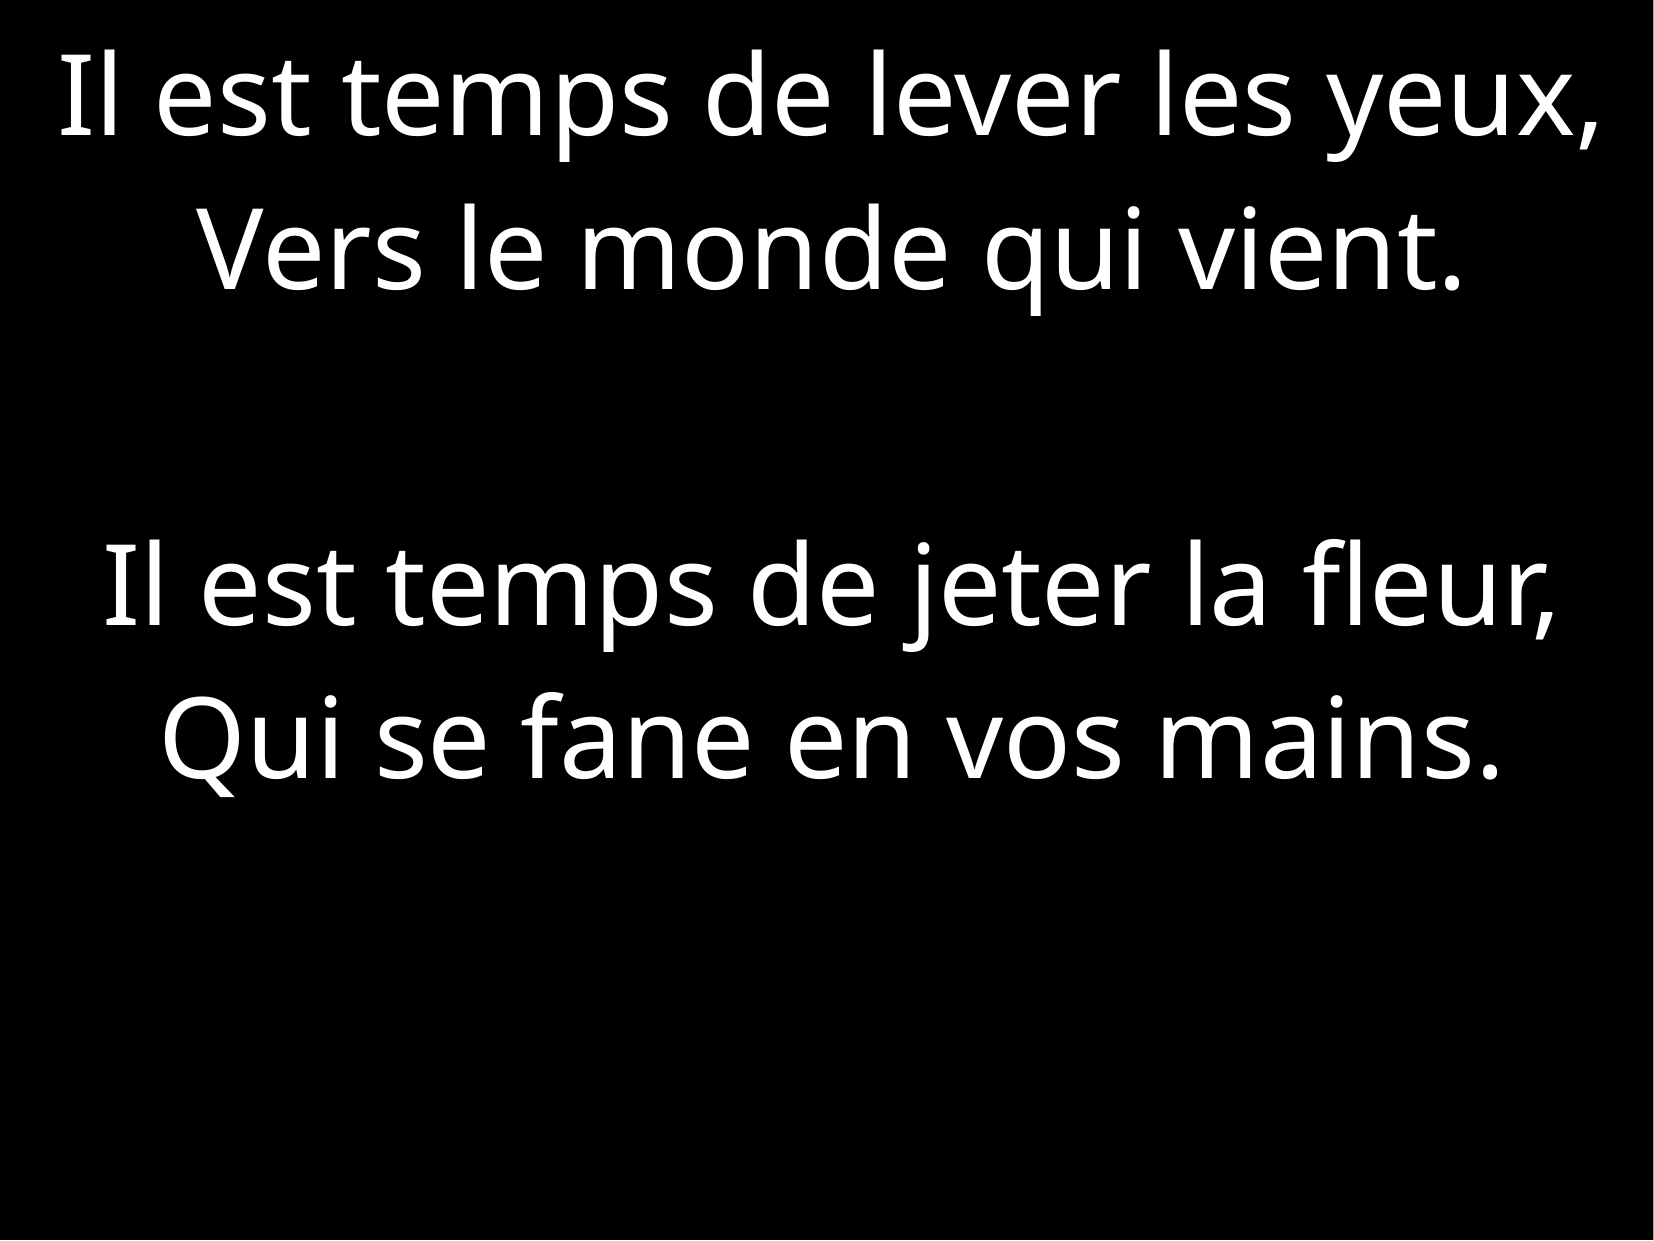

# Il est temps de lever les yeux, Vers le monde qui vient.
Il est temps de jeter la fleur,
Qui se fane en vos mains.